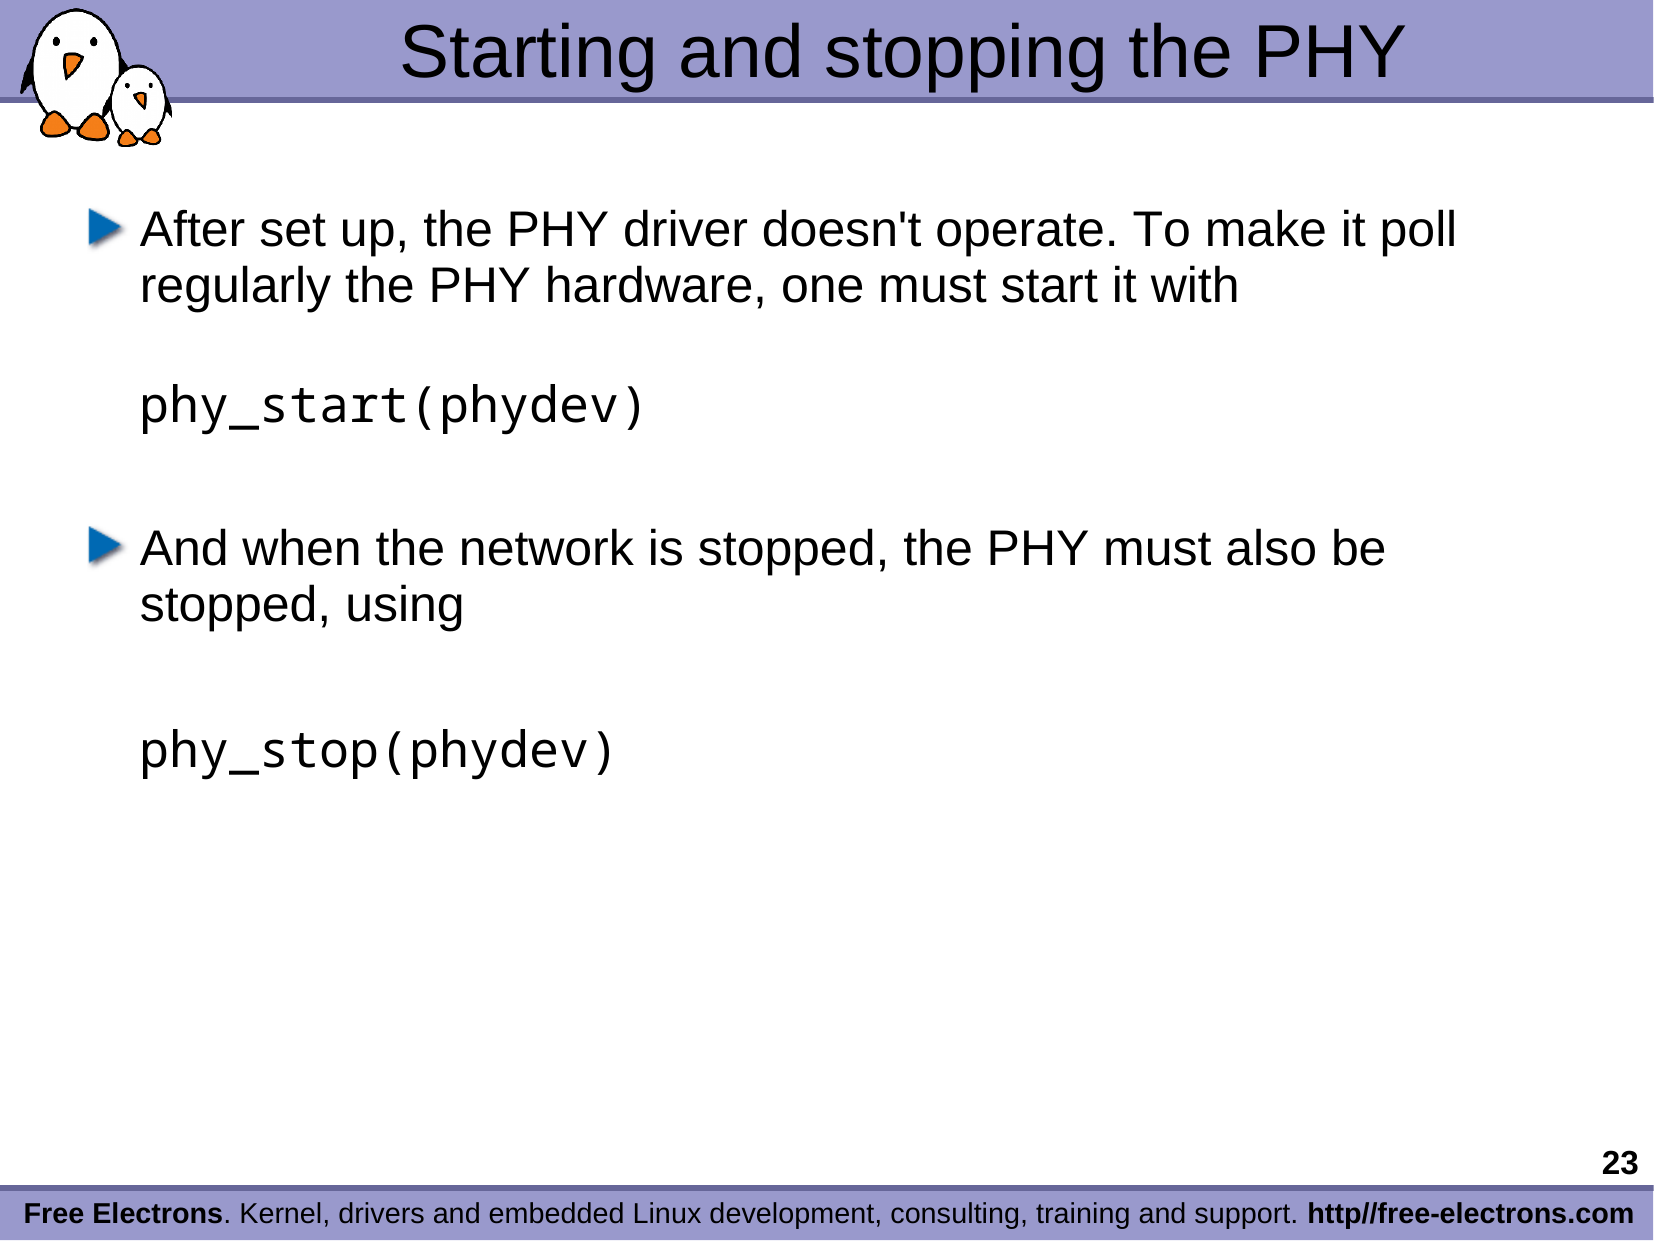

# Starting and stopping the PHY
After set up, the PHY driver doesn't operate. To make it poll regularly the PHY hardware, one must start it with
phy_start(phydev)
And when the network is stopped, the PHY must also be stopped, using
phy_stop(phydev)